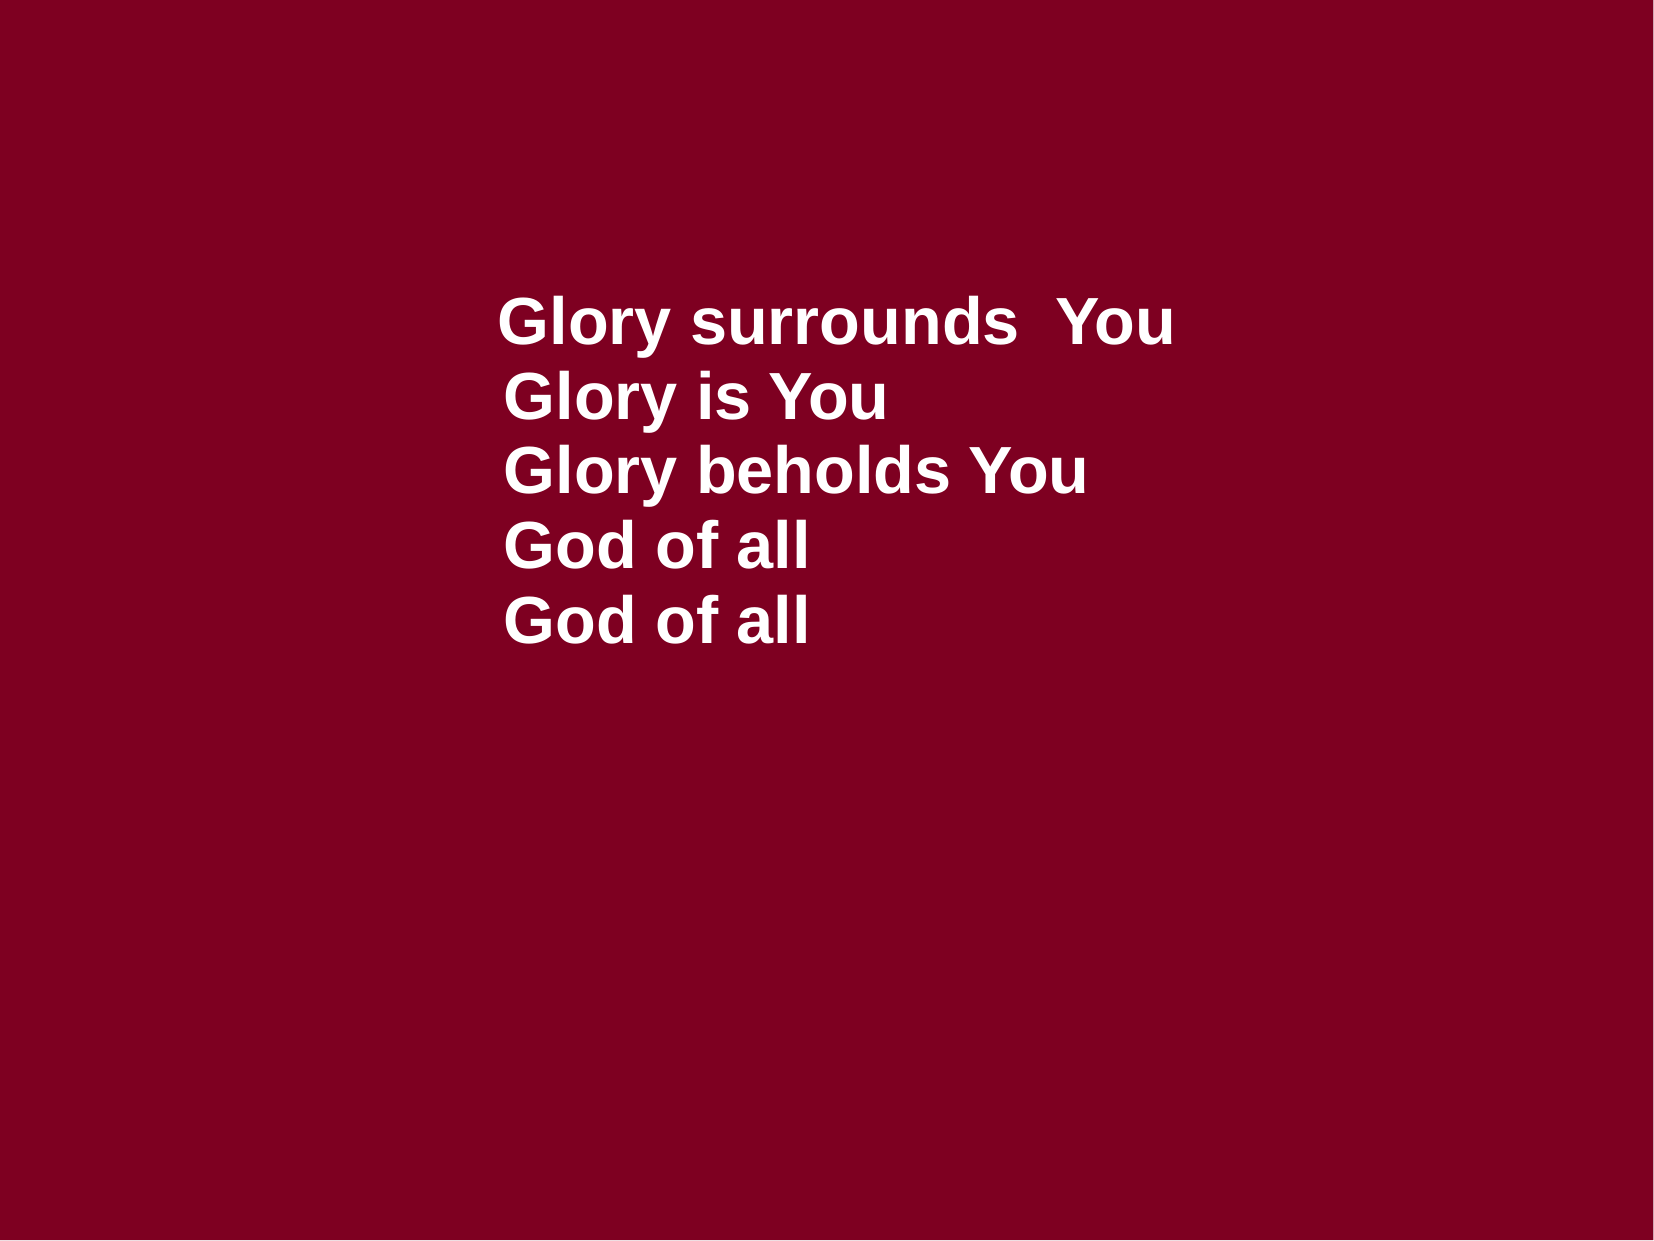

#
 Glory surrounds You
 Glory is You
 Glory beholds You
 God of all
 God of all